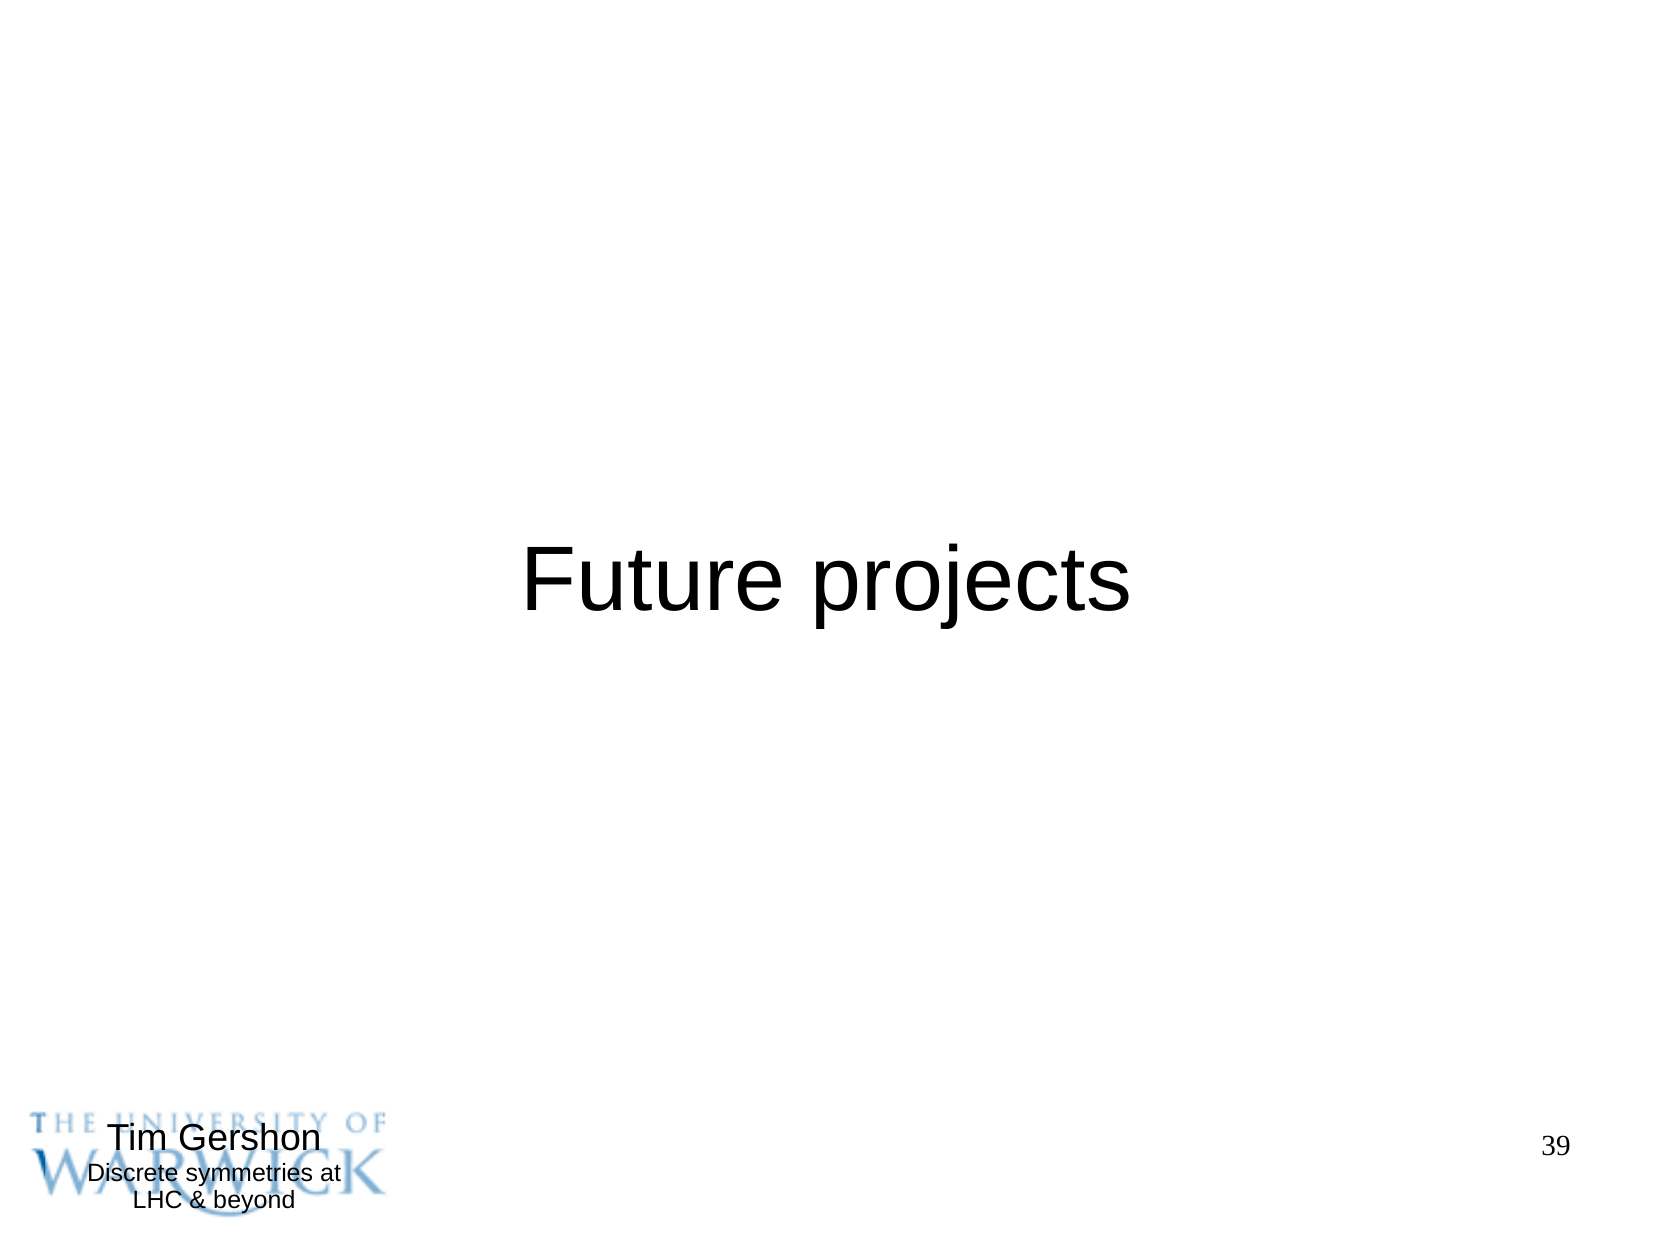

# Future projects
Tim Gershon
Discrete symmetries at LHC & beyond
39